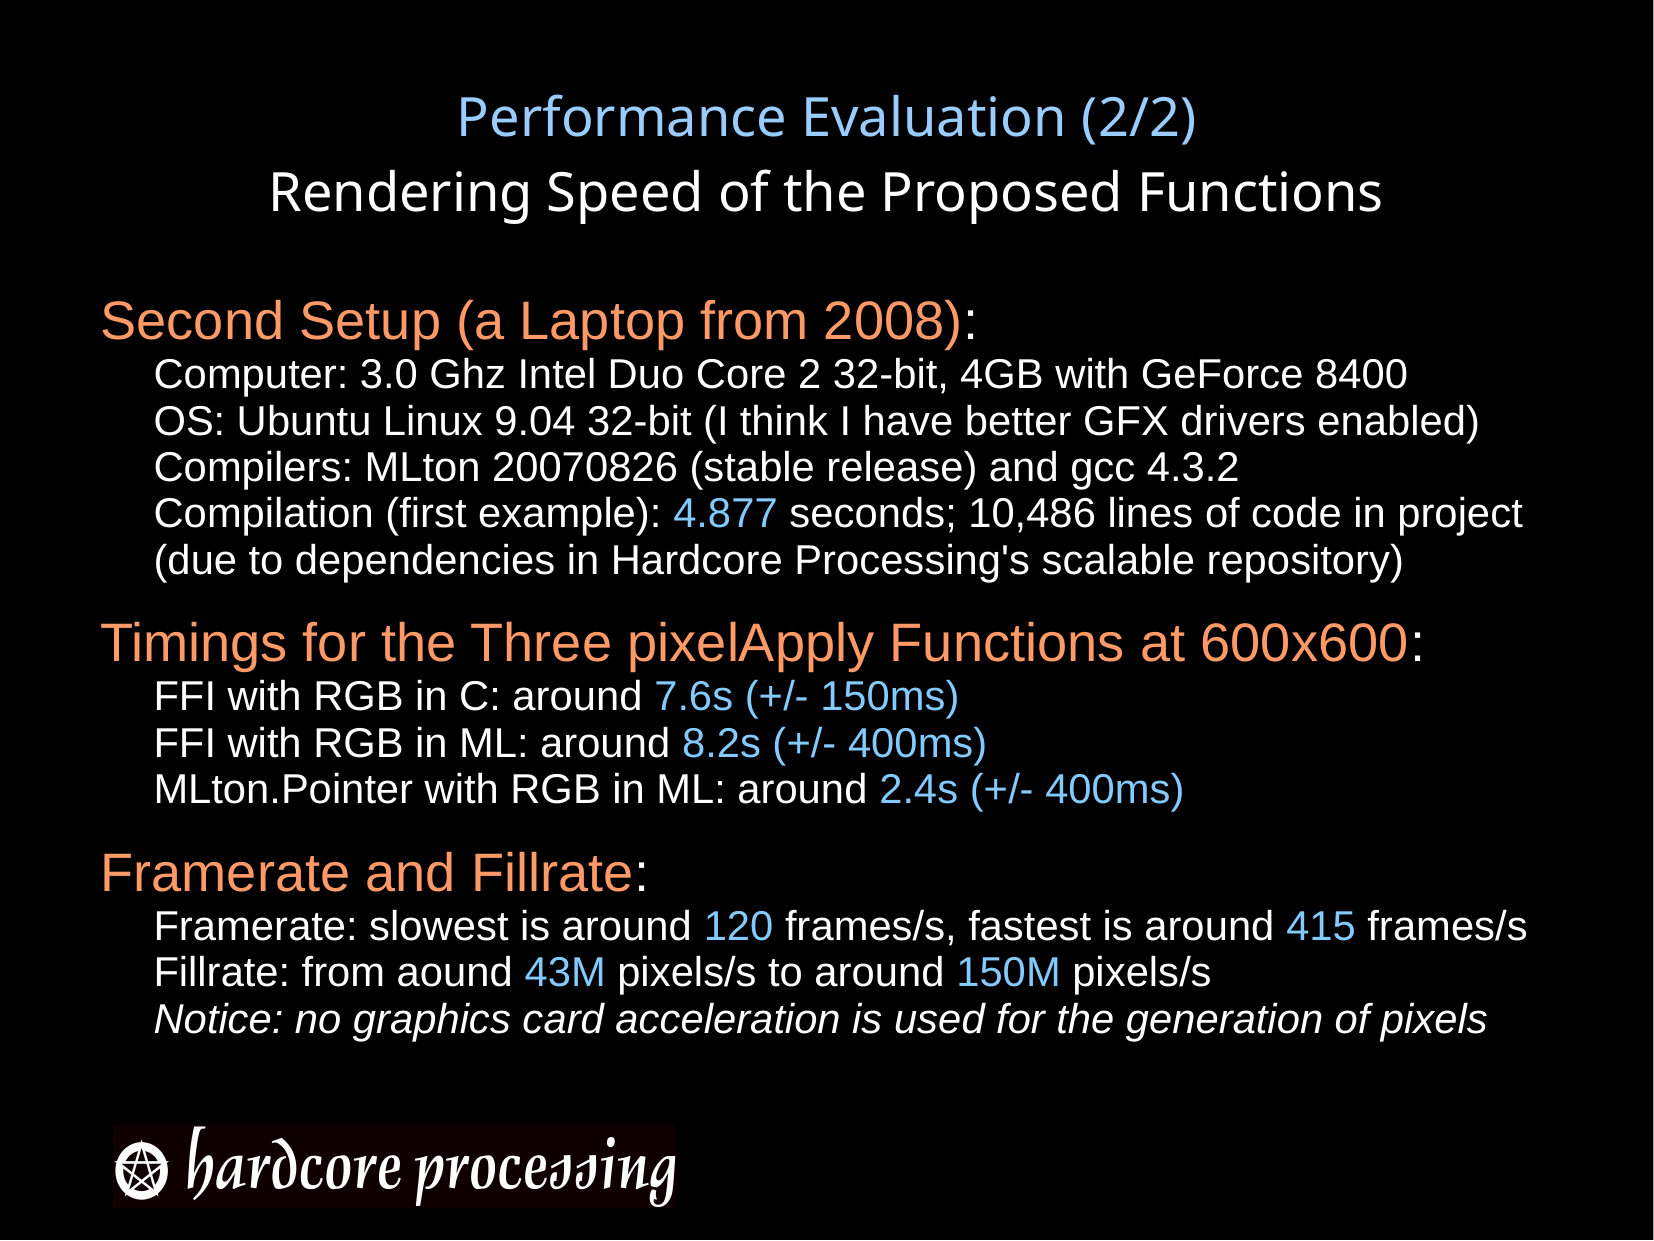

# Performance Evaluation (2/2) Rendering Speed of the Proposed Functions
Second Setup (a Laptop from 2008):
Computer: 3.0 Ghz Intel Duo Core 2 32-bit, 4GB with GeForce 8400
OS: Ubuntu Linux 9.04 32-bit (I think I have better GFX drivers enabled)
Compilers: MLton 20070826 (stable release) and gcc 4.3.2
Compilation (first example): 4.877 seconds; 10,486 lines of code in project
(due to dependencies in Hardcore Processing's scalable repository)
Timings for the Three pixelApply Functions at 600x600:
FFI with RGB in C: around 7.6s (+/- 150ms)
FFI with RGB in ML: around 8.2s (+/- 400ms)
MLton.Pointer with RGB in ML: around 2.4s (+/- 400ms)
Framerate and Fillrate:
Framerate: slowest is around 120 frames/s, fastest is around 415 frames/s
Fillrate: from aound 43M pixels/s to around 150M pixels/s
Notice: no graphics card acceleration is used for the generation of pixels